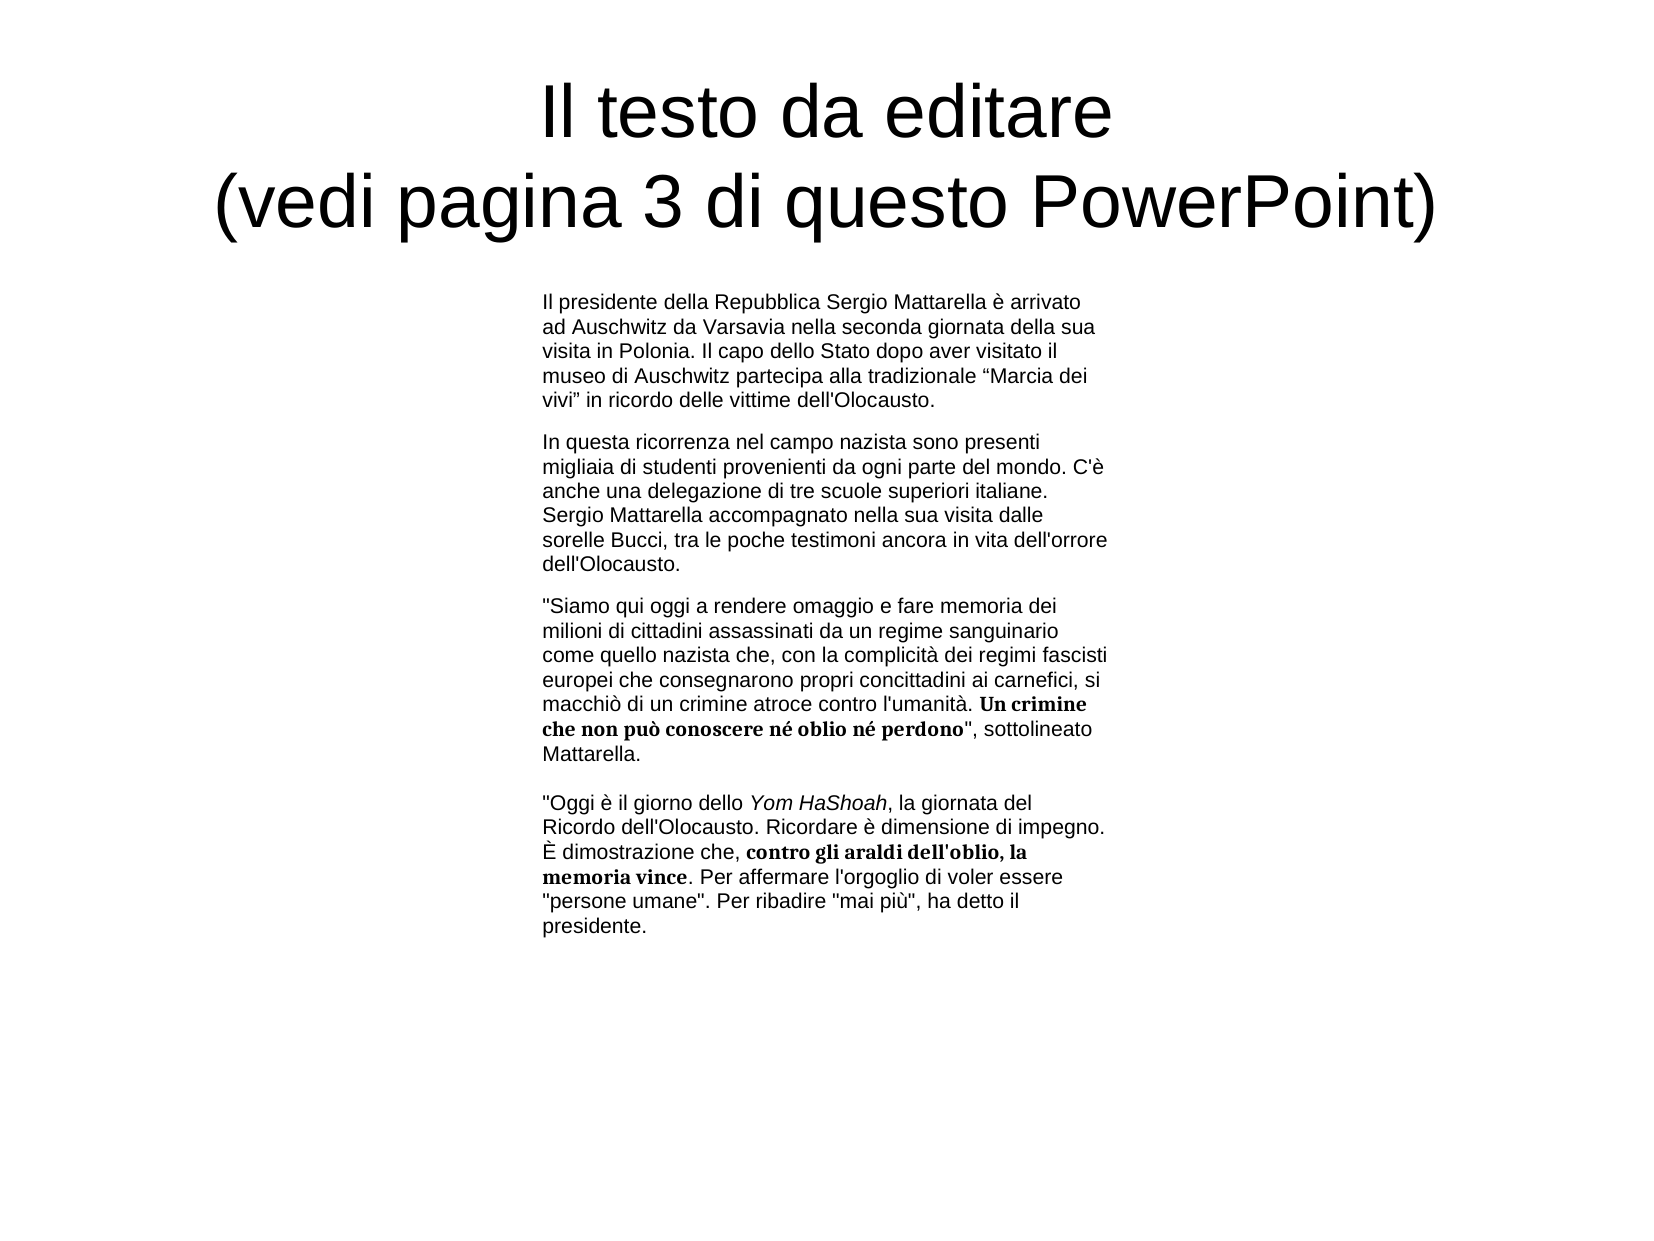

# Il testo da editare (vedi pagina 3 di questo PowerPoint)